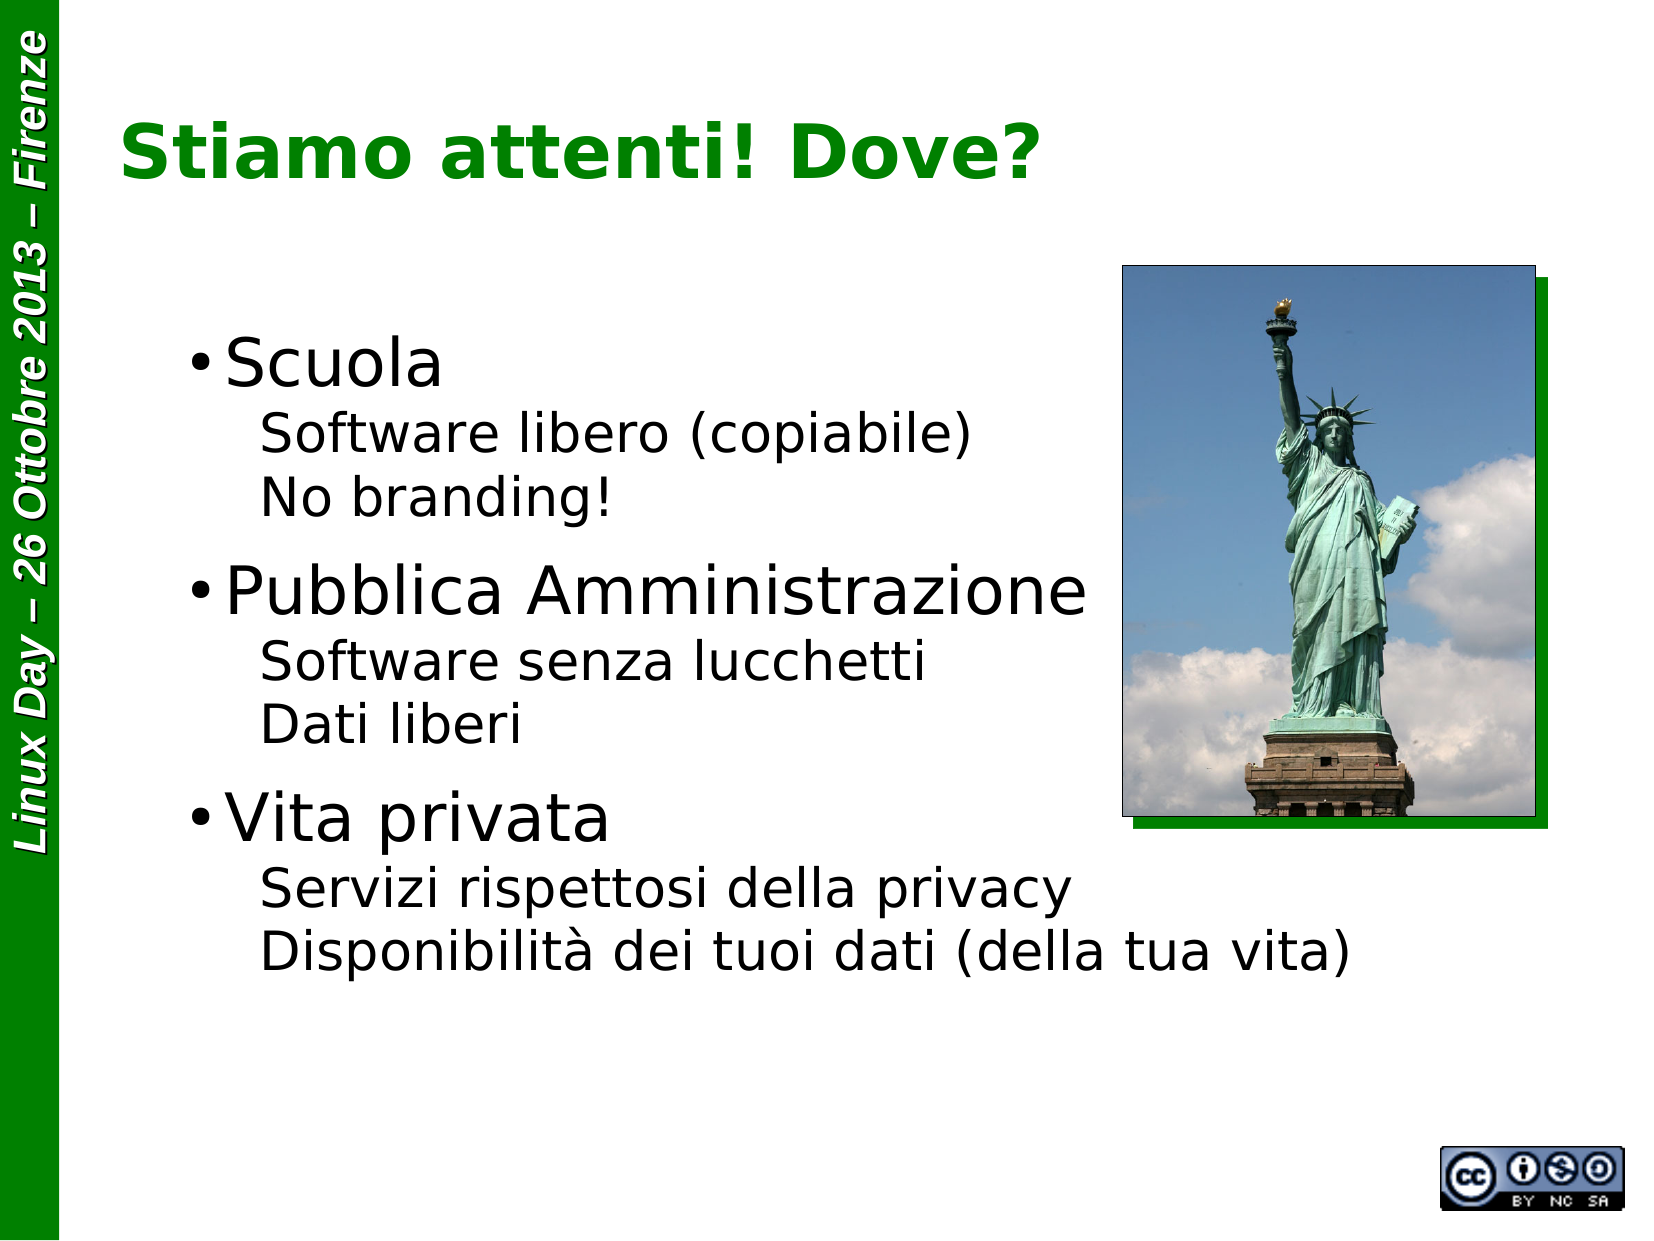

# Stiamo attenti! Dove?
Scuola
Software libero (copiabile)
No branding!
Pubblica Amministrazione
Software senza lucchetti
Dati liberi
Vita privata
Servizi rispettosi della privacy
Disponibilità dei tuoi dati (della tua vita)